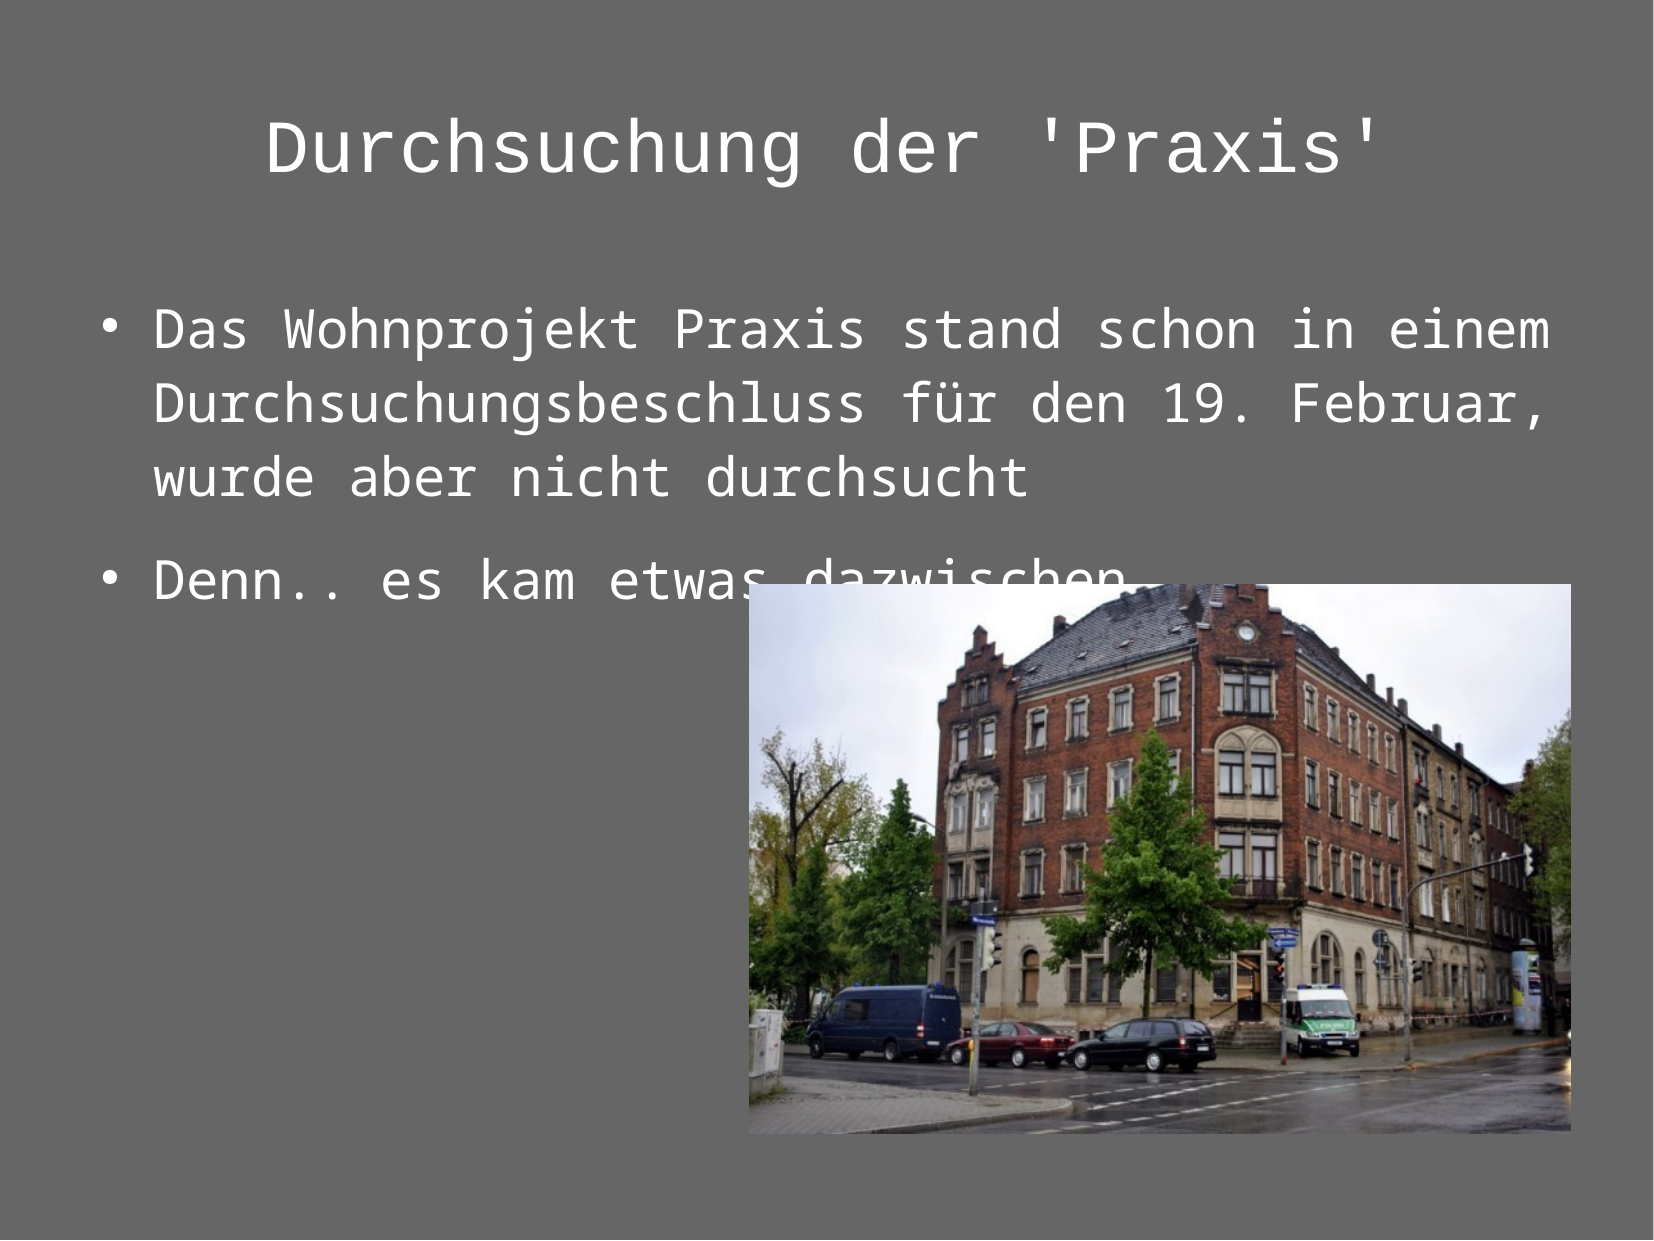

# Durchsuchung der 'Praxis'
Das Wohnprojekt Praxis stand schon in einem Durchsuchungsbeschluss für den 19. Februar, wurde aber nicht durchsucht
Denn.. es kam etwas dazwischen